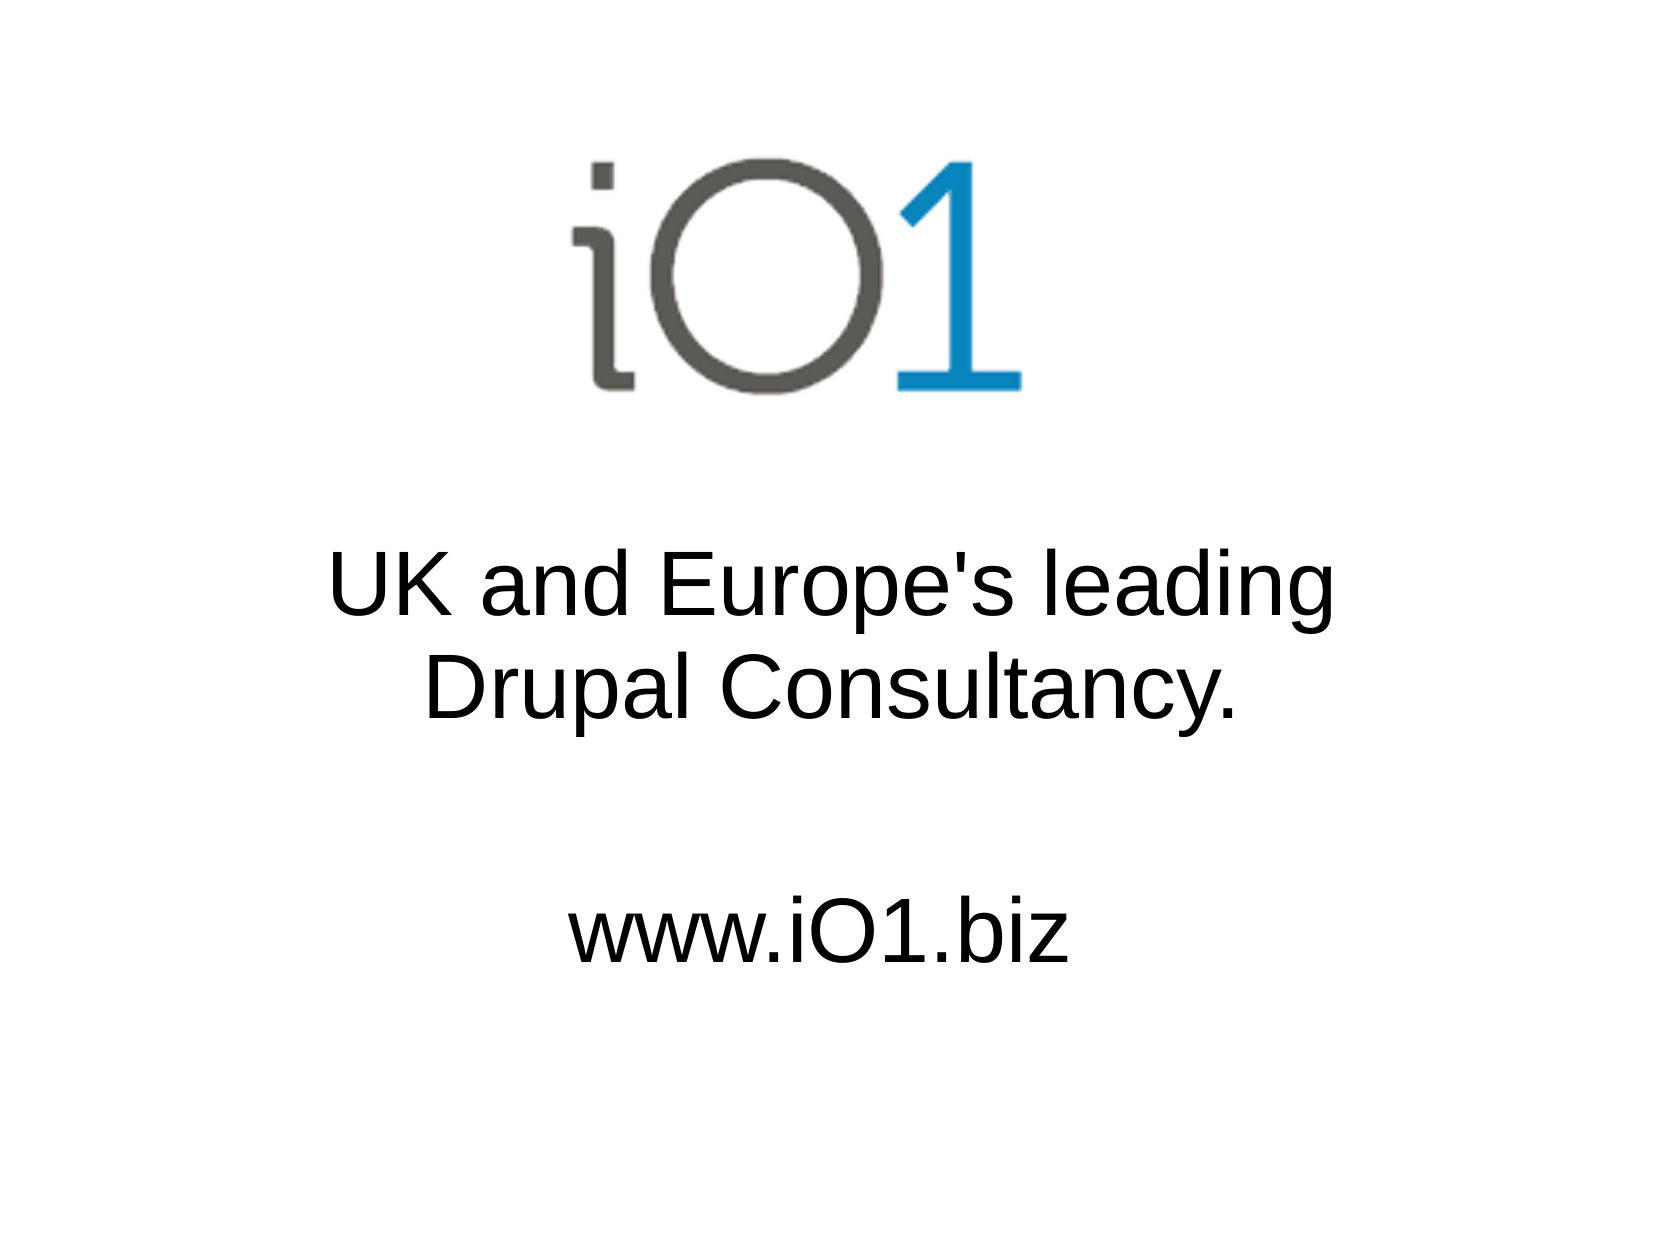

# UK and Europe's leading Drupal Consultancy.
www.iO1.biz